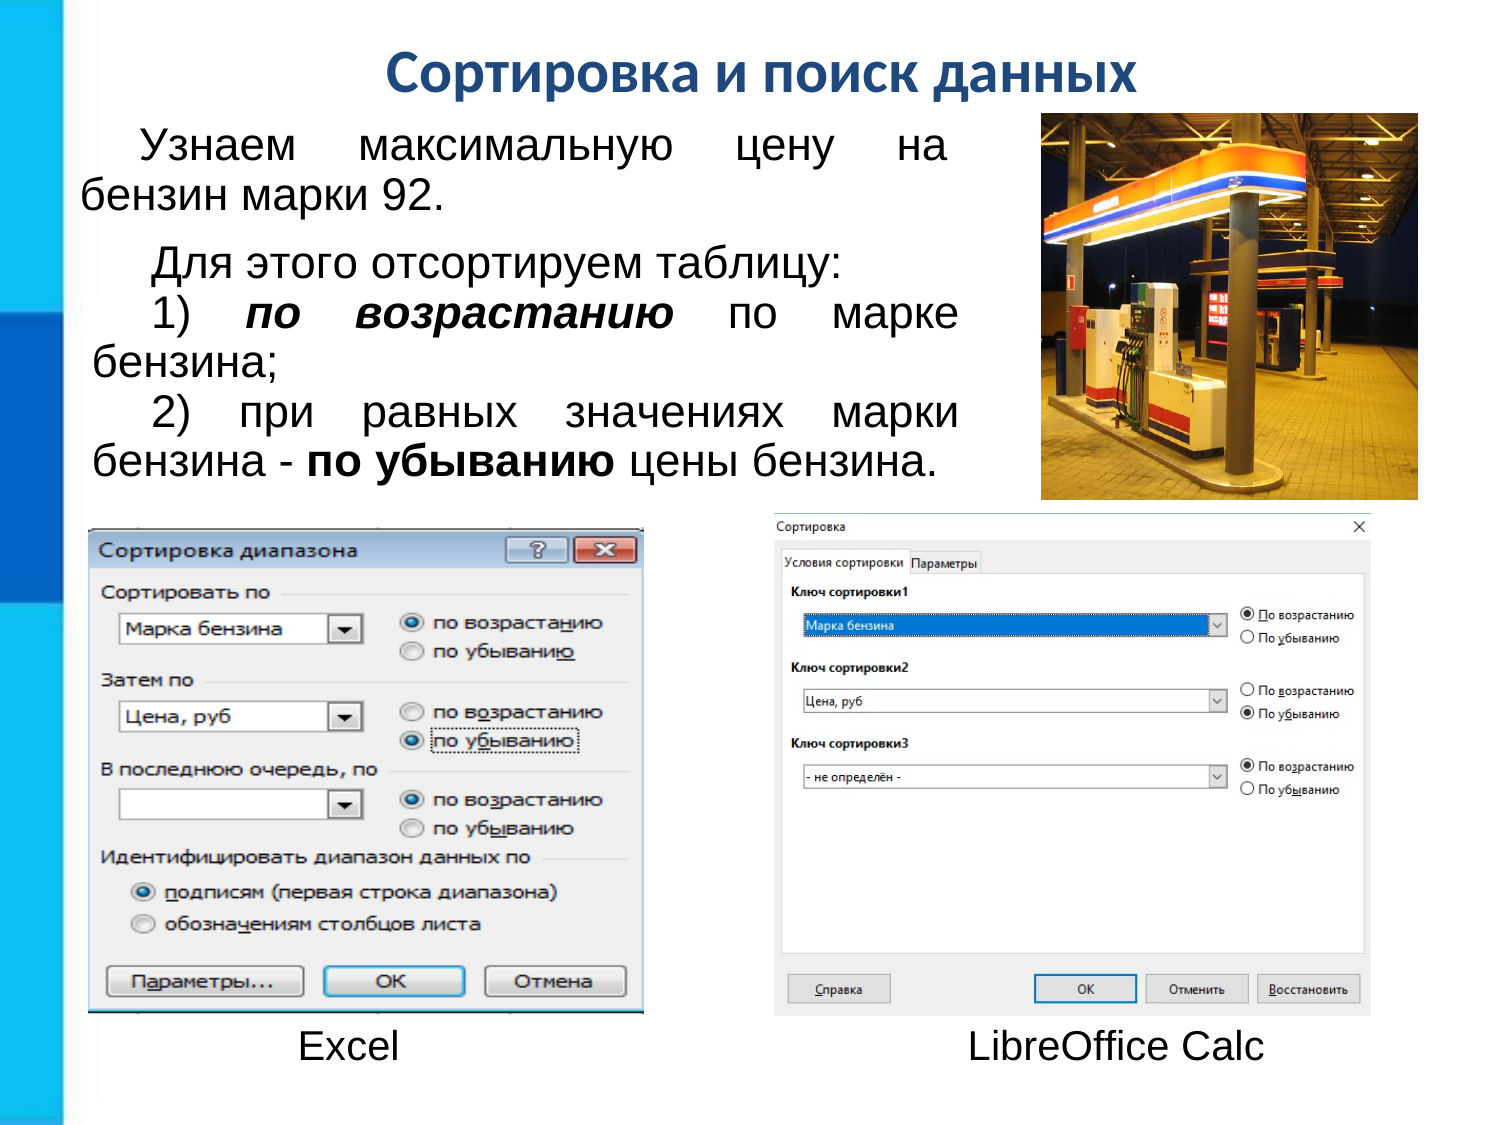

Сортировка и поиск данных
Узнаем максимальную цену на бензин марки 92.
Для этого отсортируем таблицу:
1) по возрастанию по марке бензина;
2) при равных значениях марки бензина - по убыванию цены бензина.
Excel
LibreOffice Calc